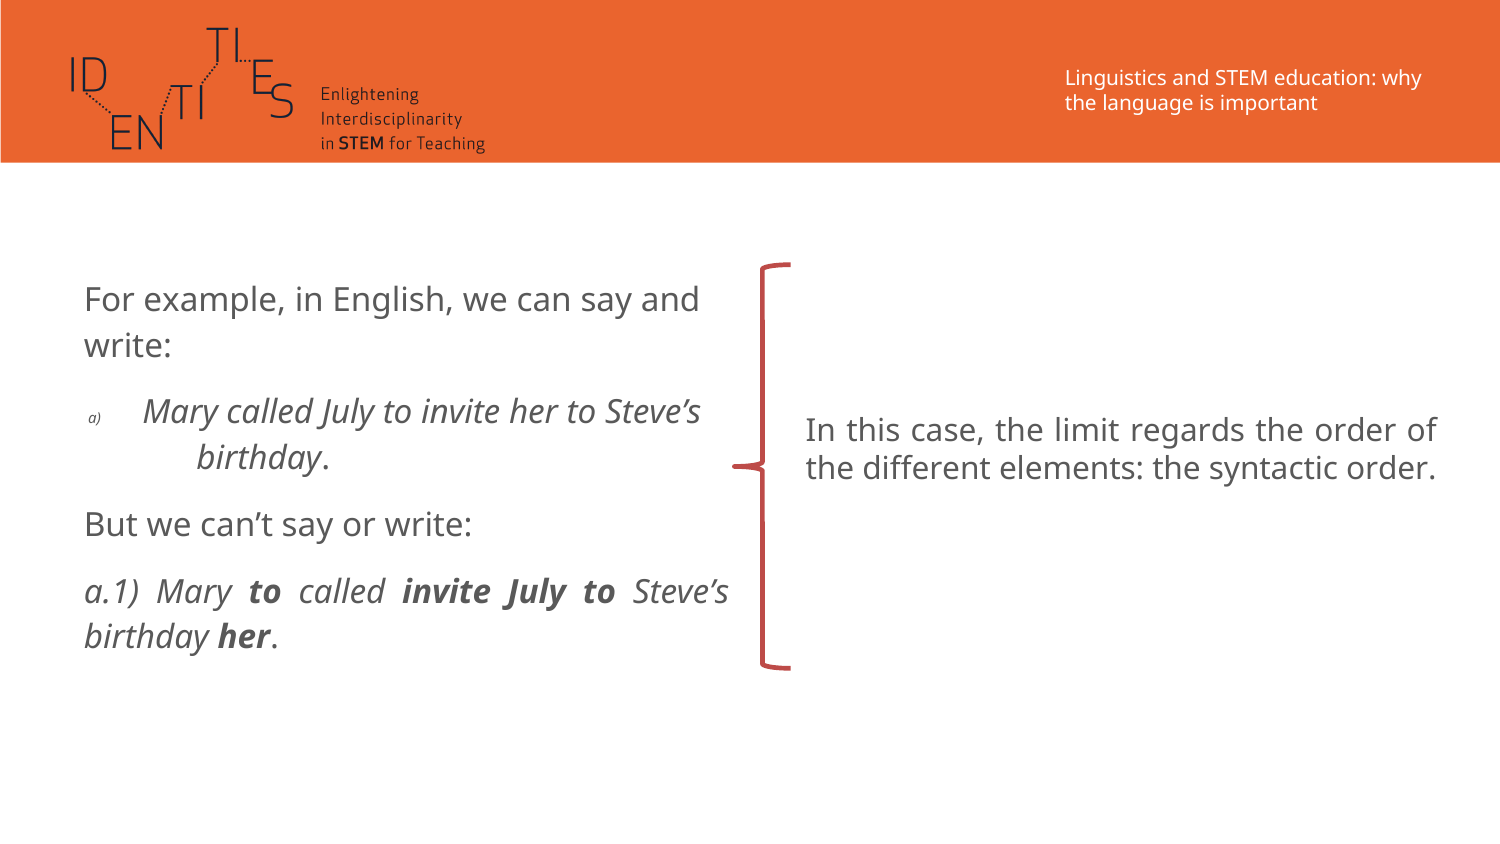

#
Linguistics and STEM education: why the language is important
For example, in English, we can say and write:
Mary called July to invite her to Steve’s birthday.
But we can’t say or write:
a.1) Mary to called invite July to Steve’s birthday her.
In this case, the limit regards the order of the different elements: the syntactic order.